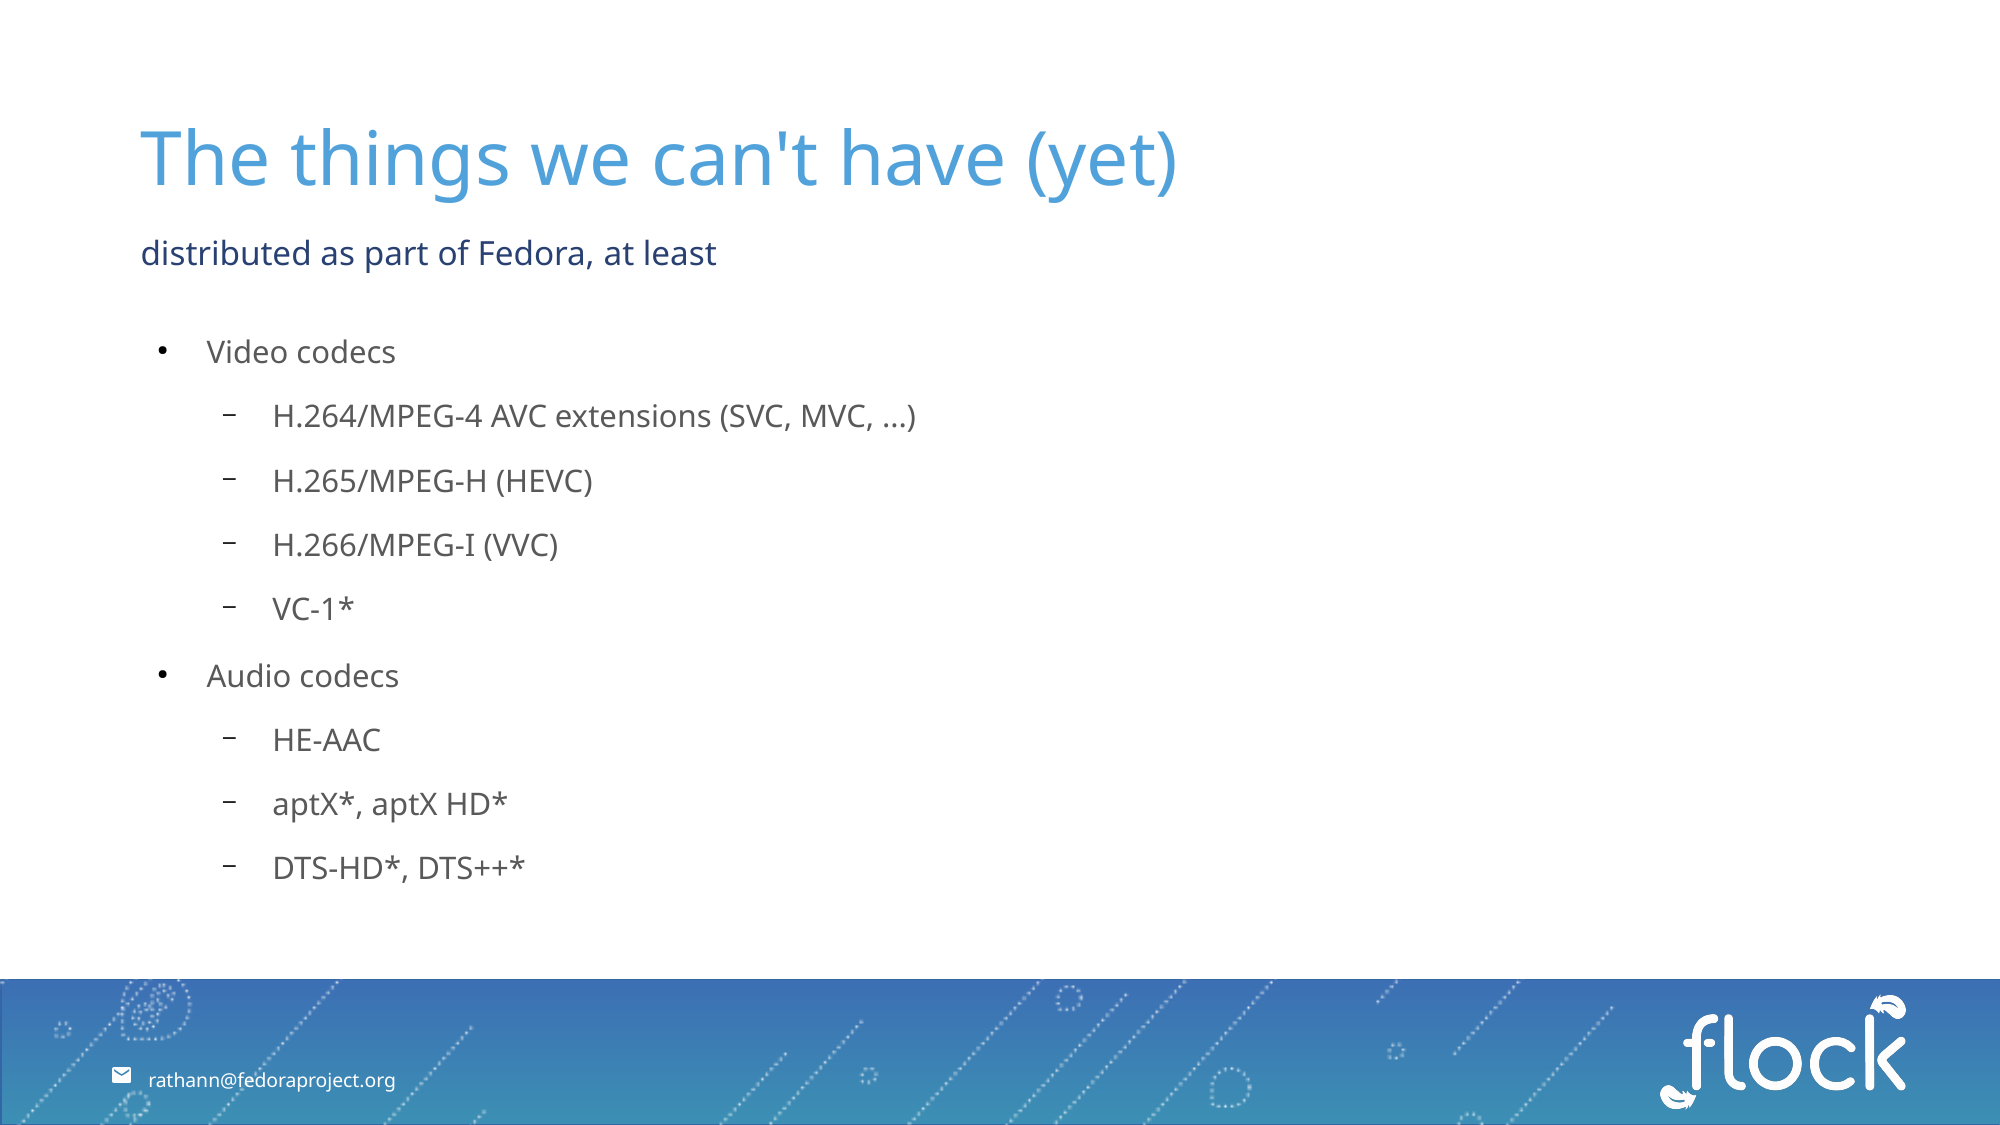

# The things we can't have (yet)
distributed as part of Fedora, at least
Video codecs
H.264/MPEG-4 AVC extensions (SVC, MVC, ...)
H.265/MPEG-H (HEVC)
H.266/MPEG-I (VVC)
VC-1*
Audio codecs
HE-AAC
aptX*, aptX HD*
DTS-HD*, DTS++*
rathann@fedoraproject.org